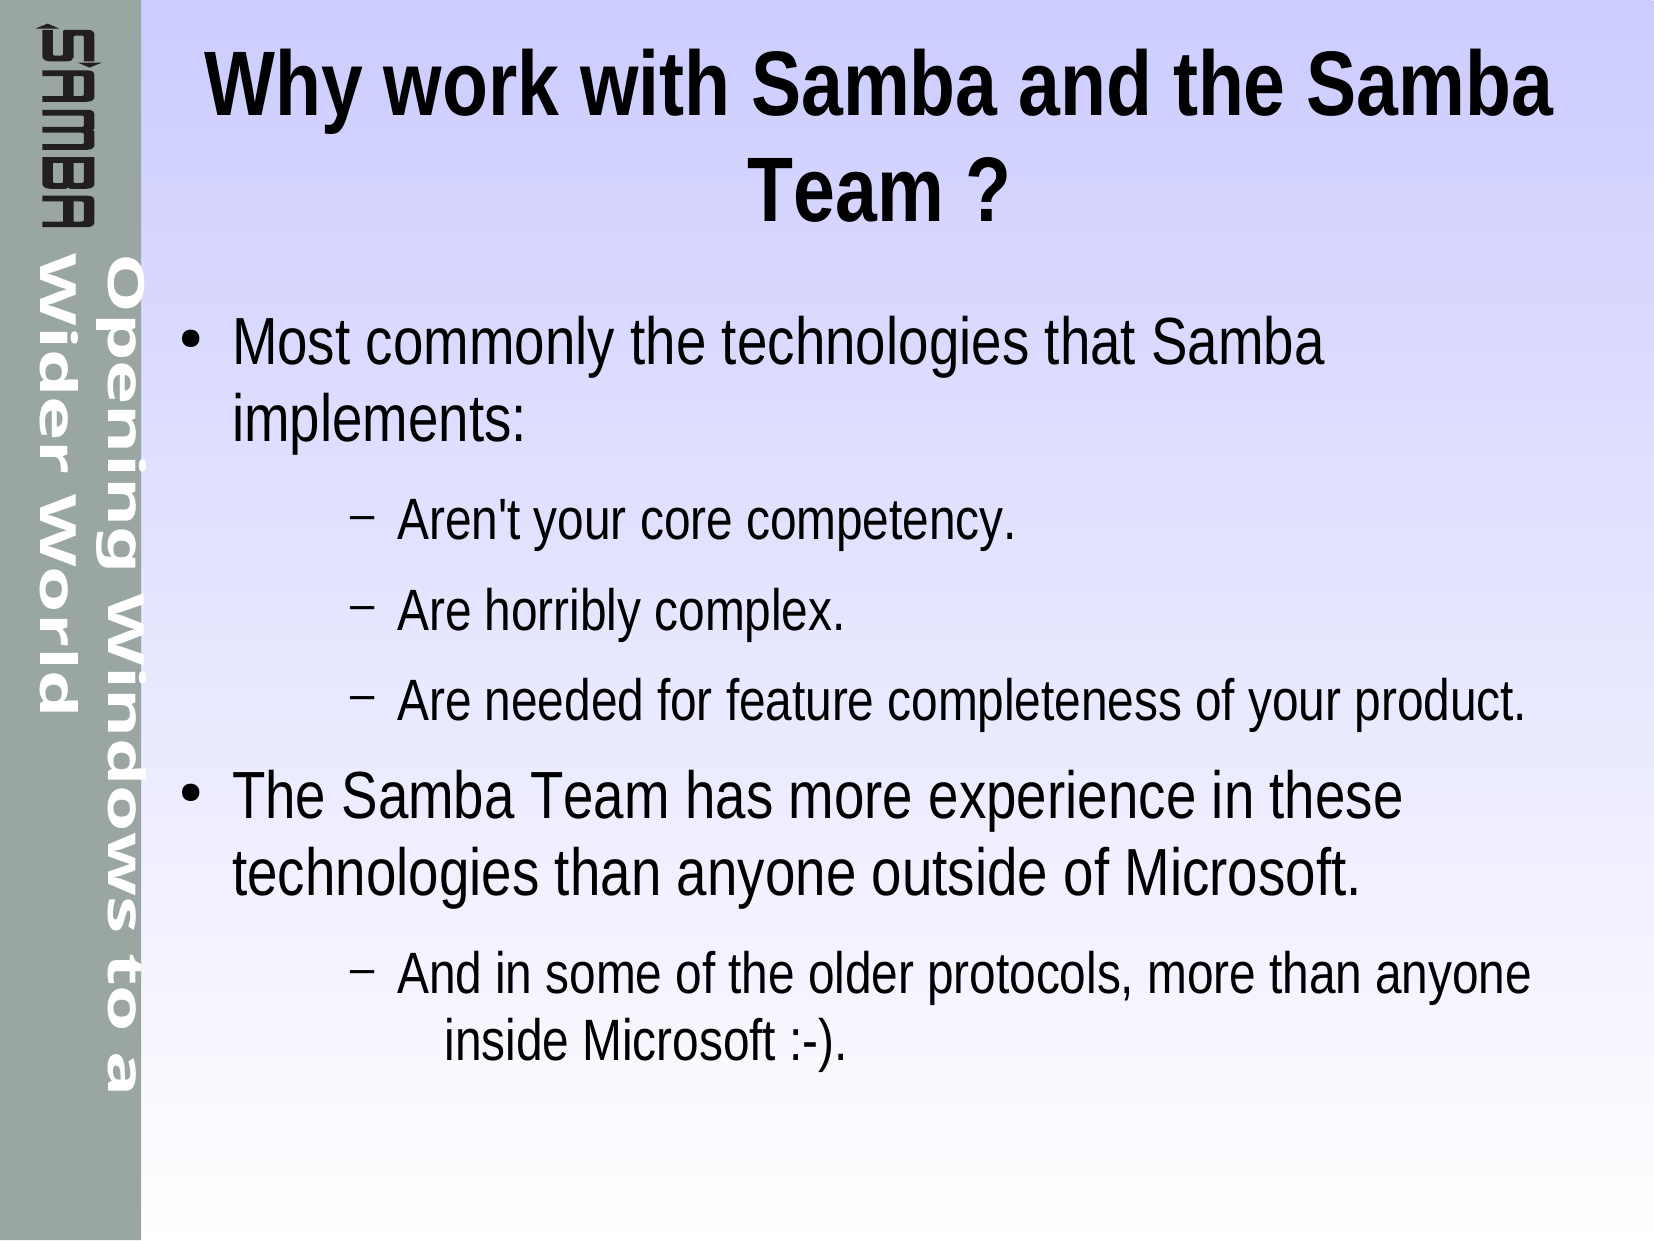

# Why work with Samba and the Samba Team ?
Most commonly the technologies that Samba implements:
Aren't your core competency.
Are horribly complex.
Are needed for feature completeness of your product.
The Samba Team has more experience in these technologies than anyone outside of Microsoft.
And in some of the older protocols, more than anyone inside Microsoft :-).